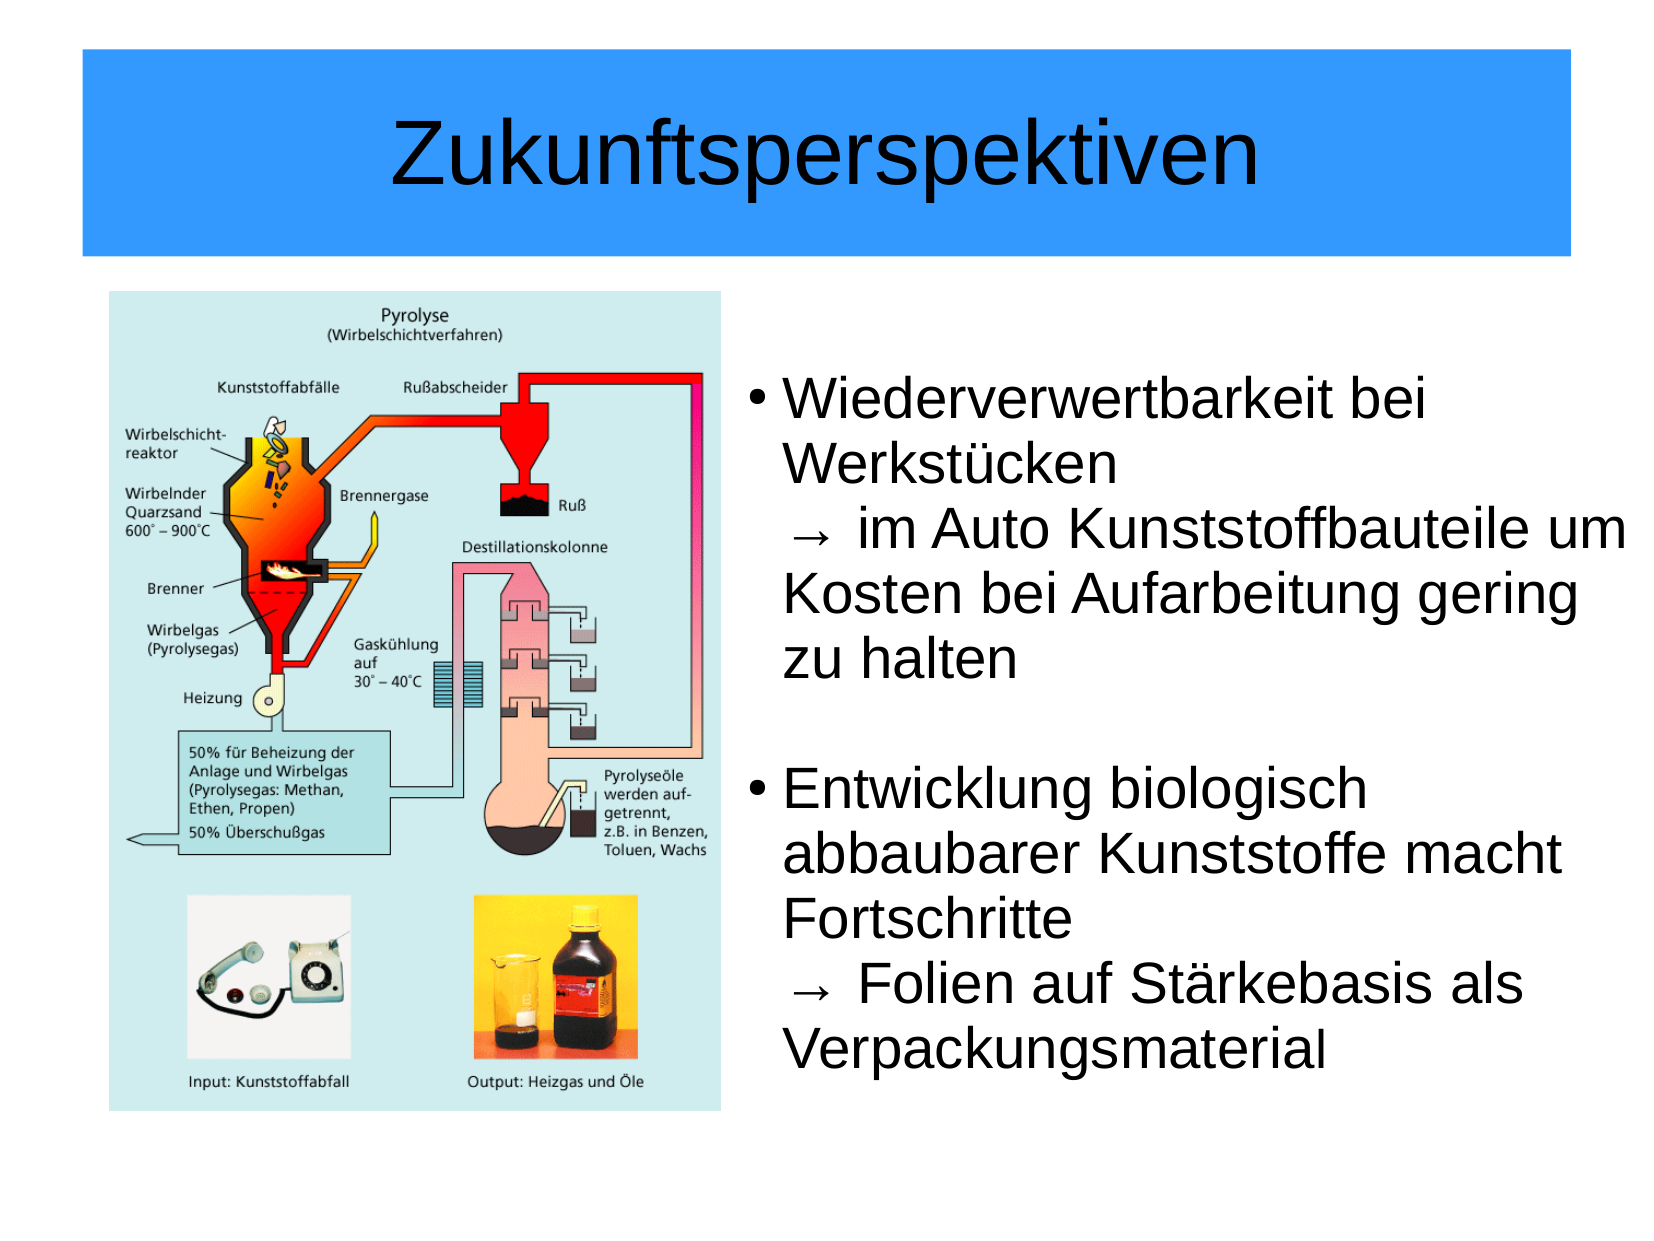

# Zukunftsperspektiven
Wiederverwertbarkeit bei Werkstücken
→ ️im Auto Kunststoffbauteile um Kosten bei Aufarbeitung gering
zu halten
Entwicklung biologisch abbaubarer Kunststoffe macht Fortschritte
→ Folien auf Stärkebasis als Verpackungsmaterial